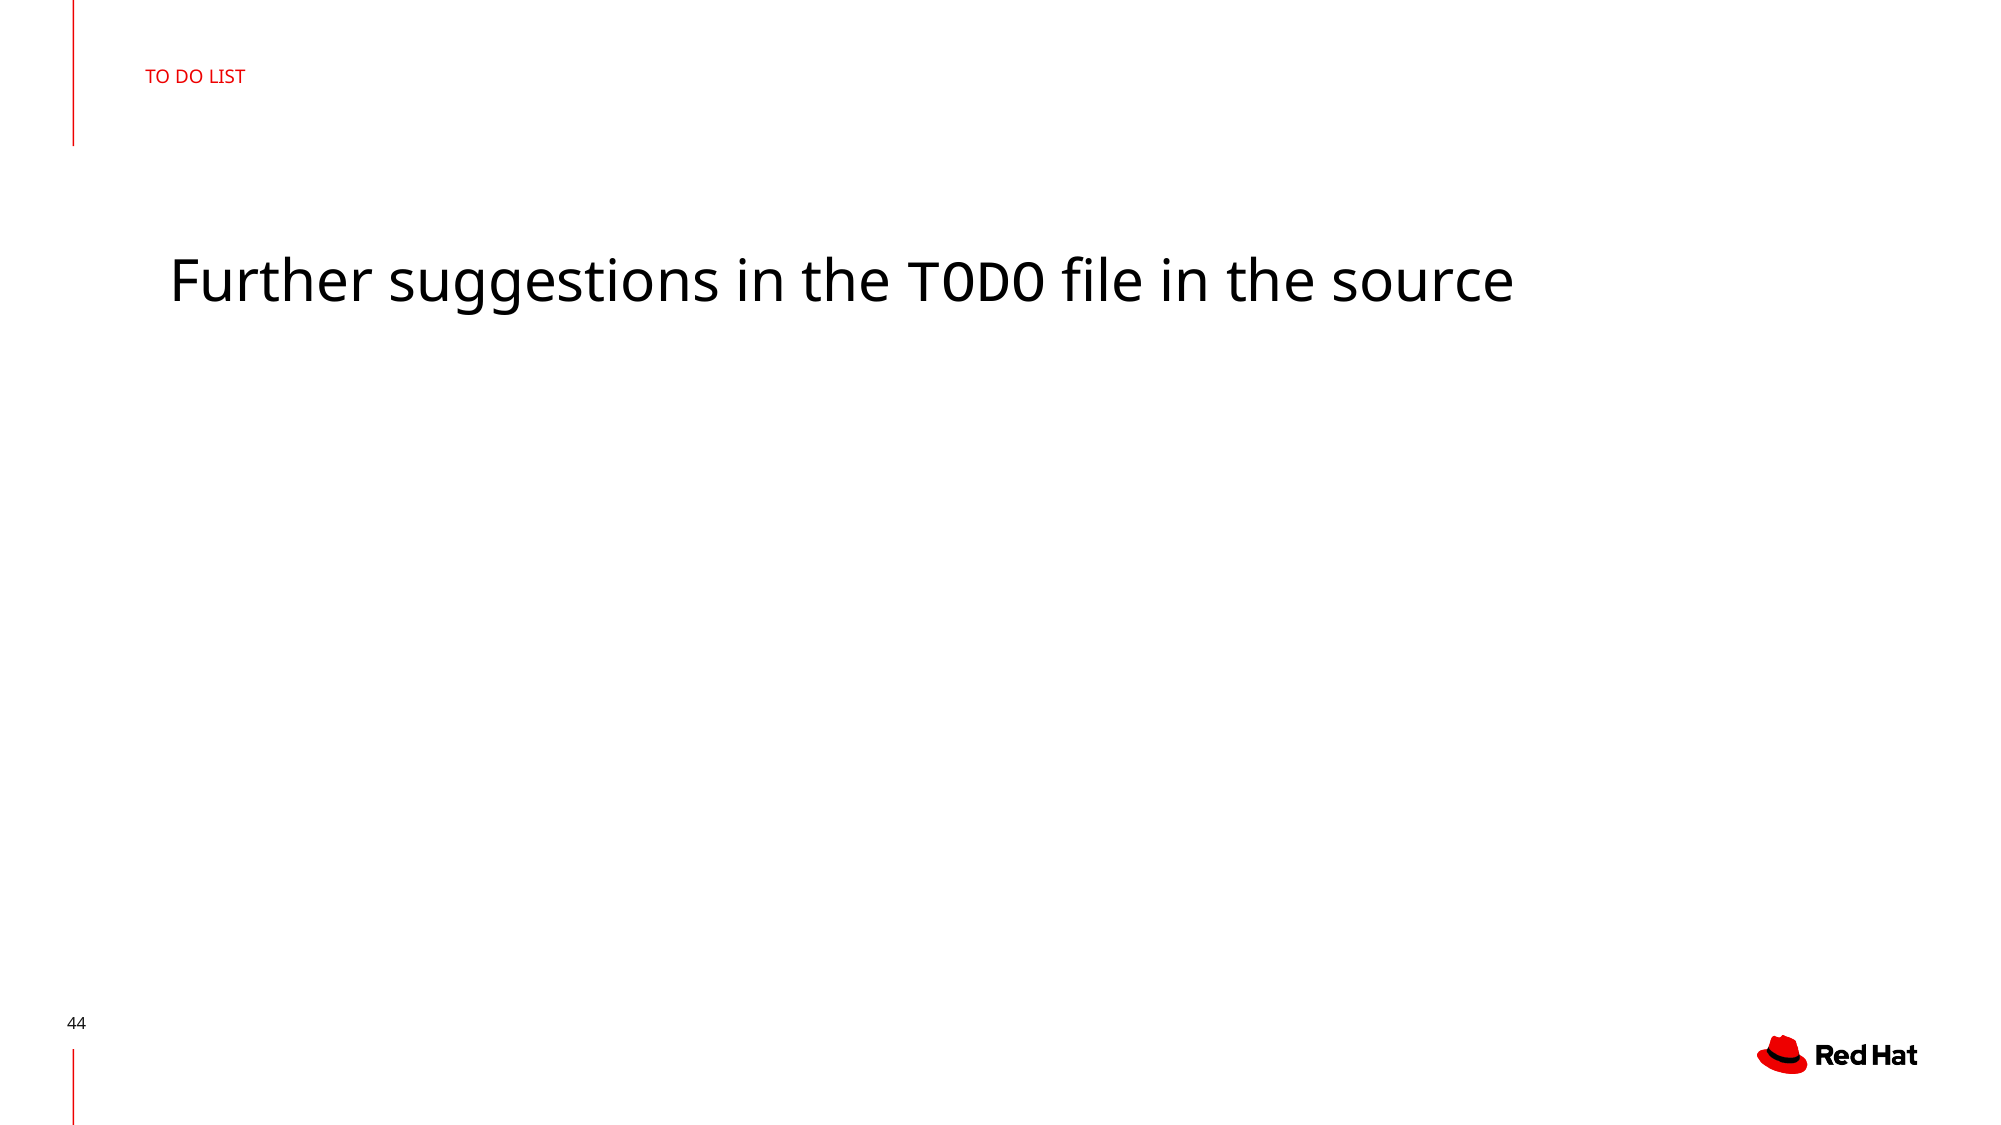

TO DO LIST
Further suggestions in the TODO file in the source
44